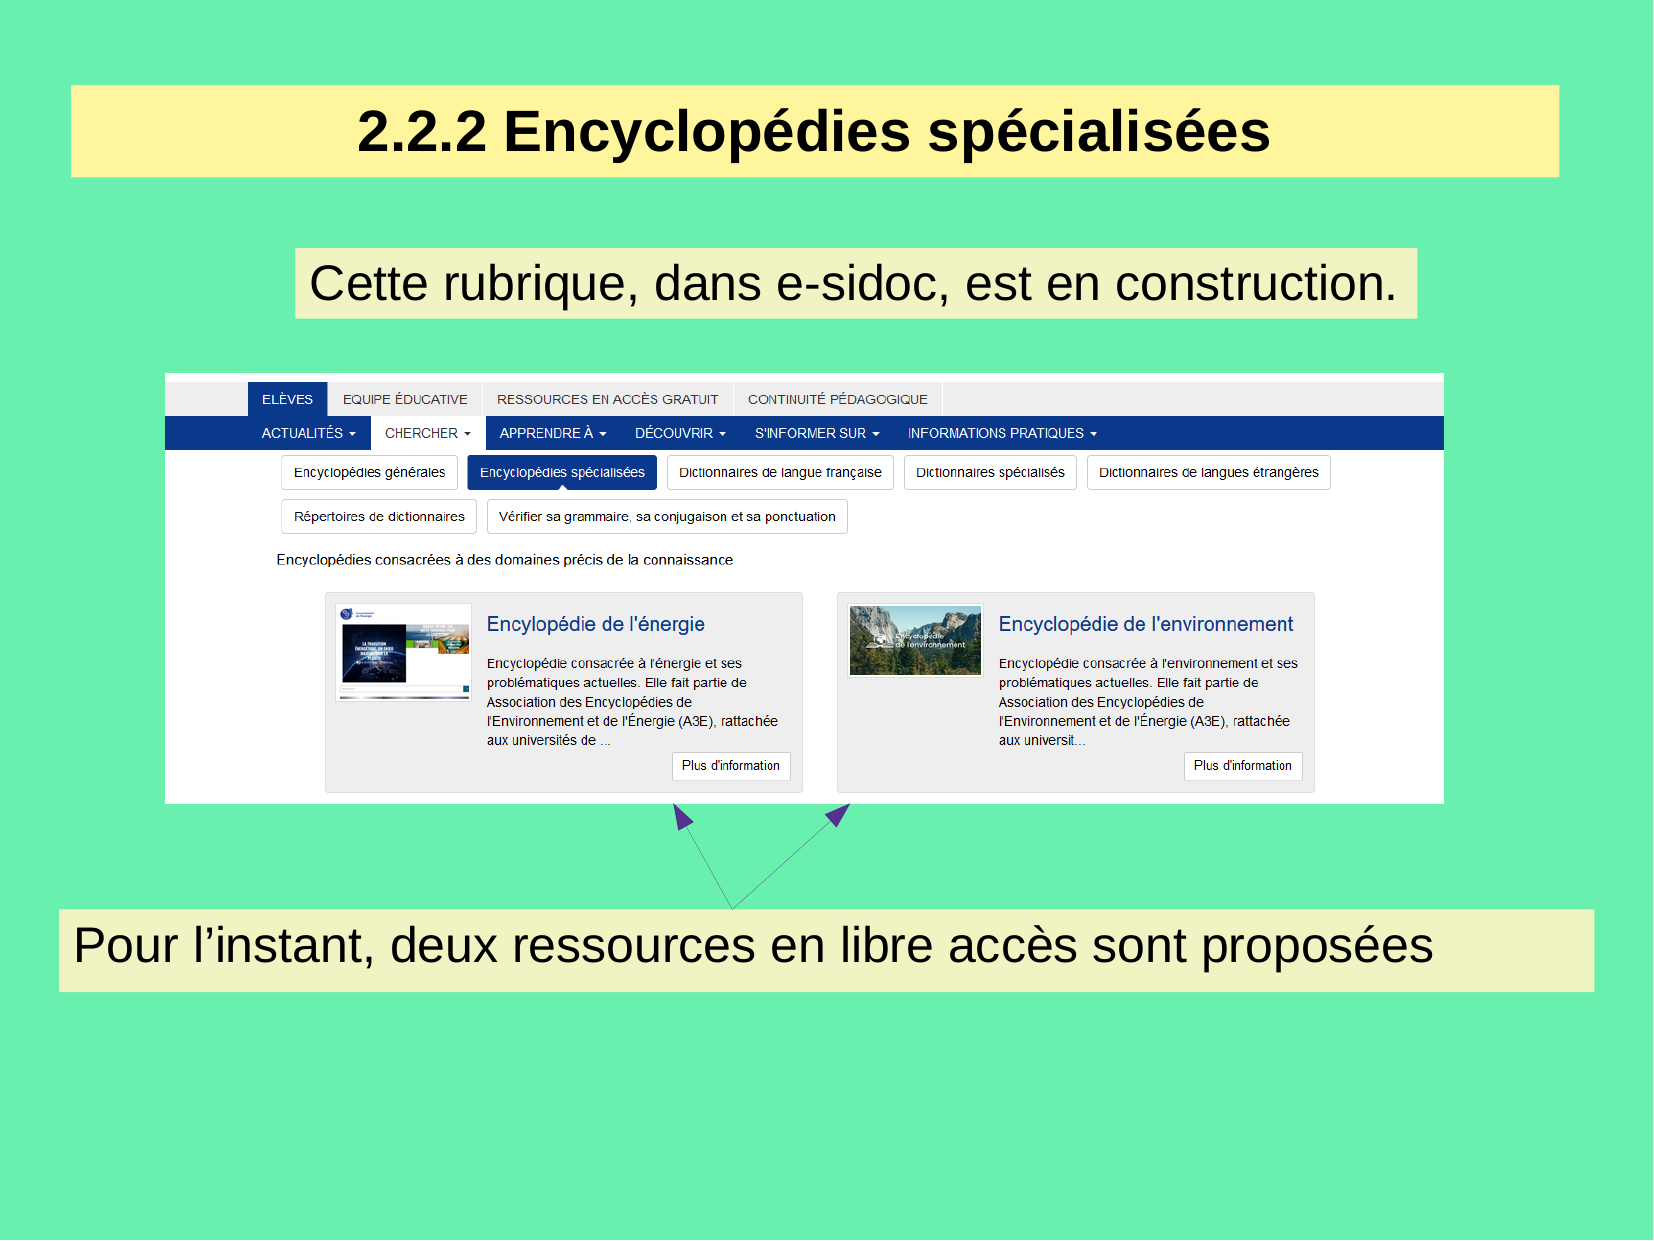

# 2.2.2 Encyclopédies spécialisées
Cette rubrique, dans e-sidoc, est en construction.
Pour l’instant, deux ressources en libre accès sont proposées